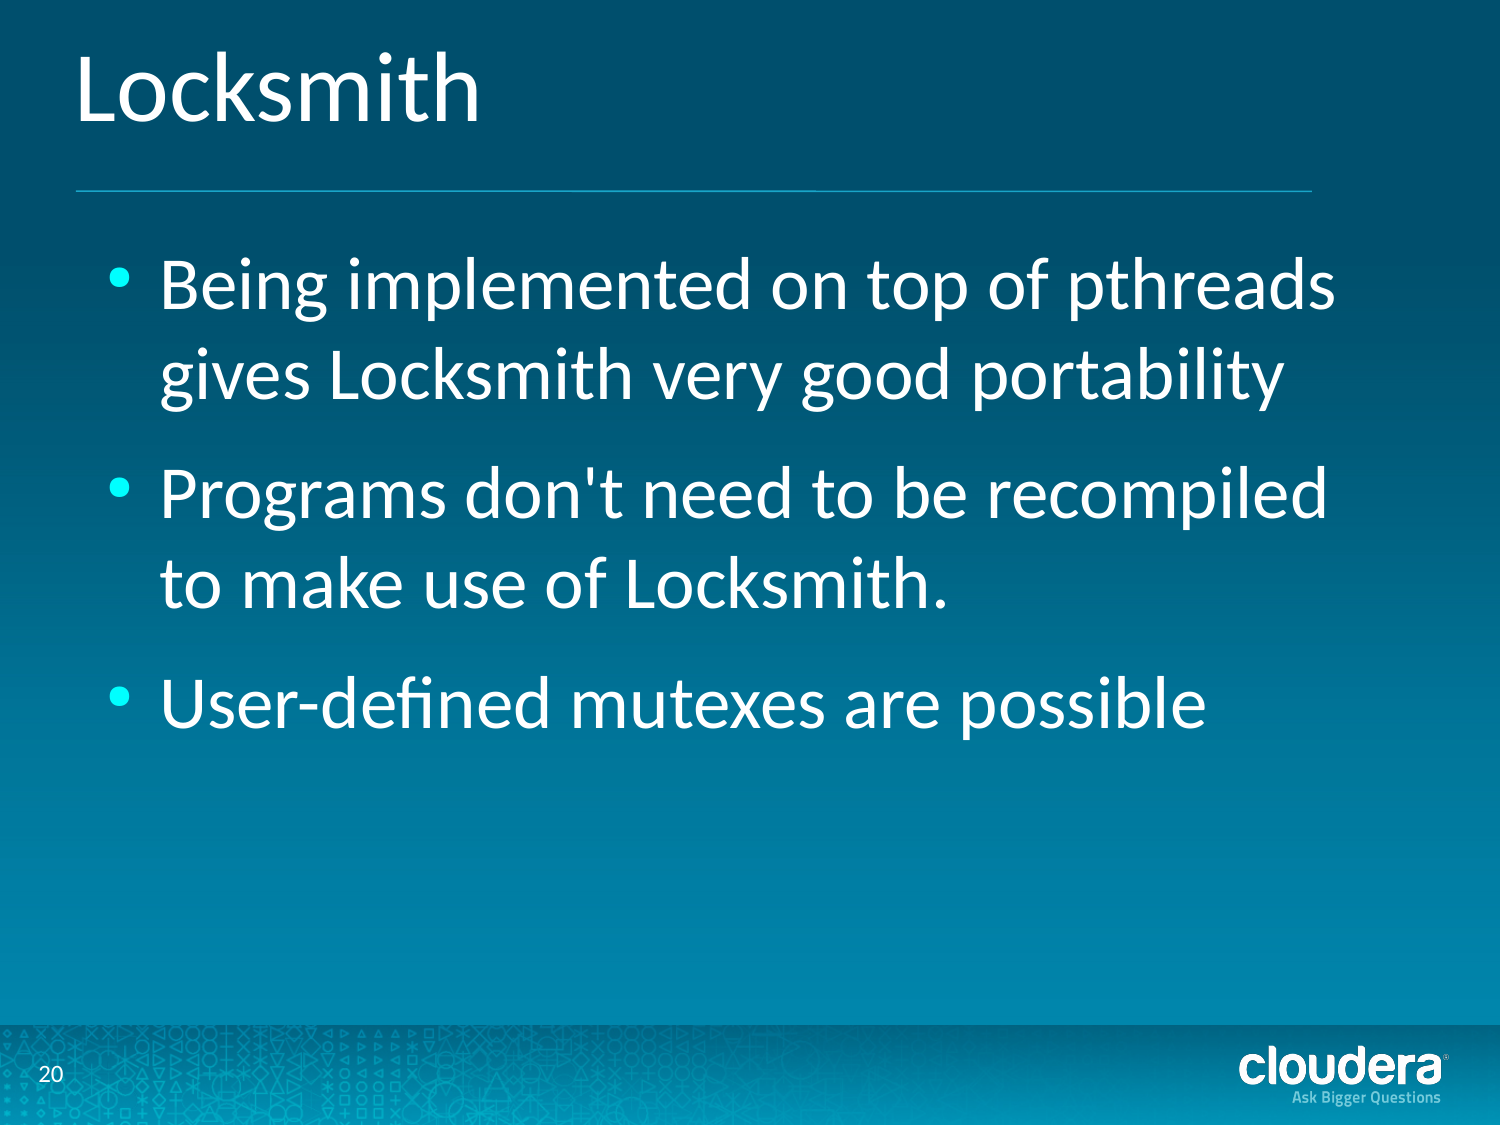

# Locksmith
Being implemented on top of pthreads gives Locksmith very good portability
Programs don't need to be recompiled to make use of Locksmith.
User-defined mutexes are possible